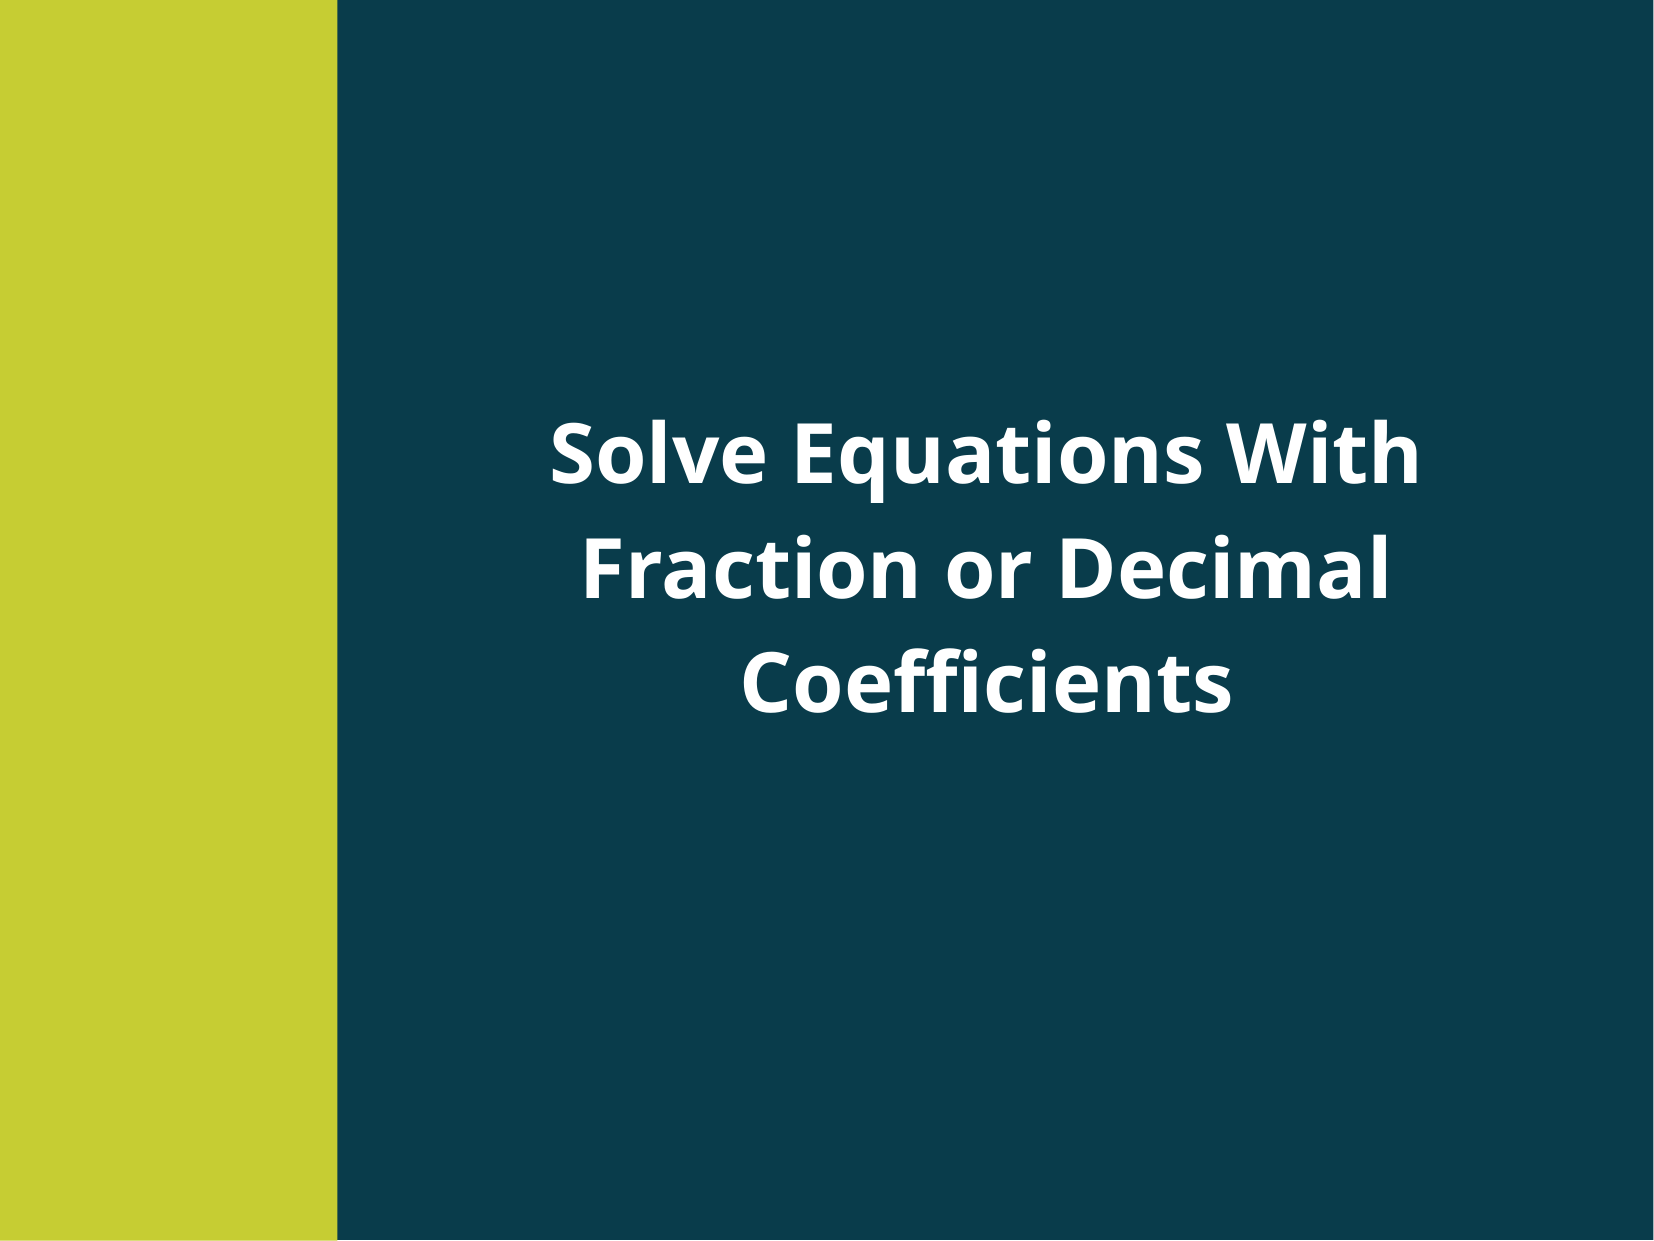

# Solve Equations With Fraction or Decimal Coefficients